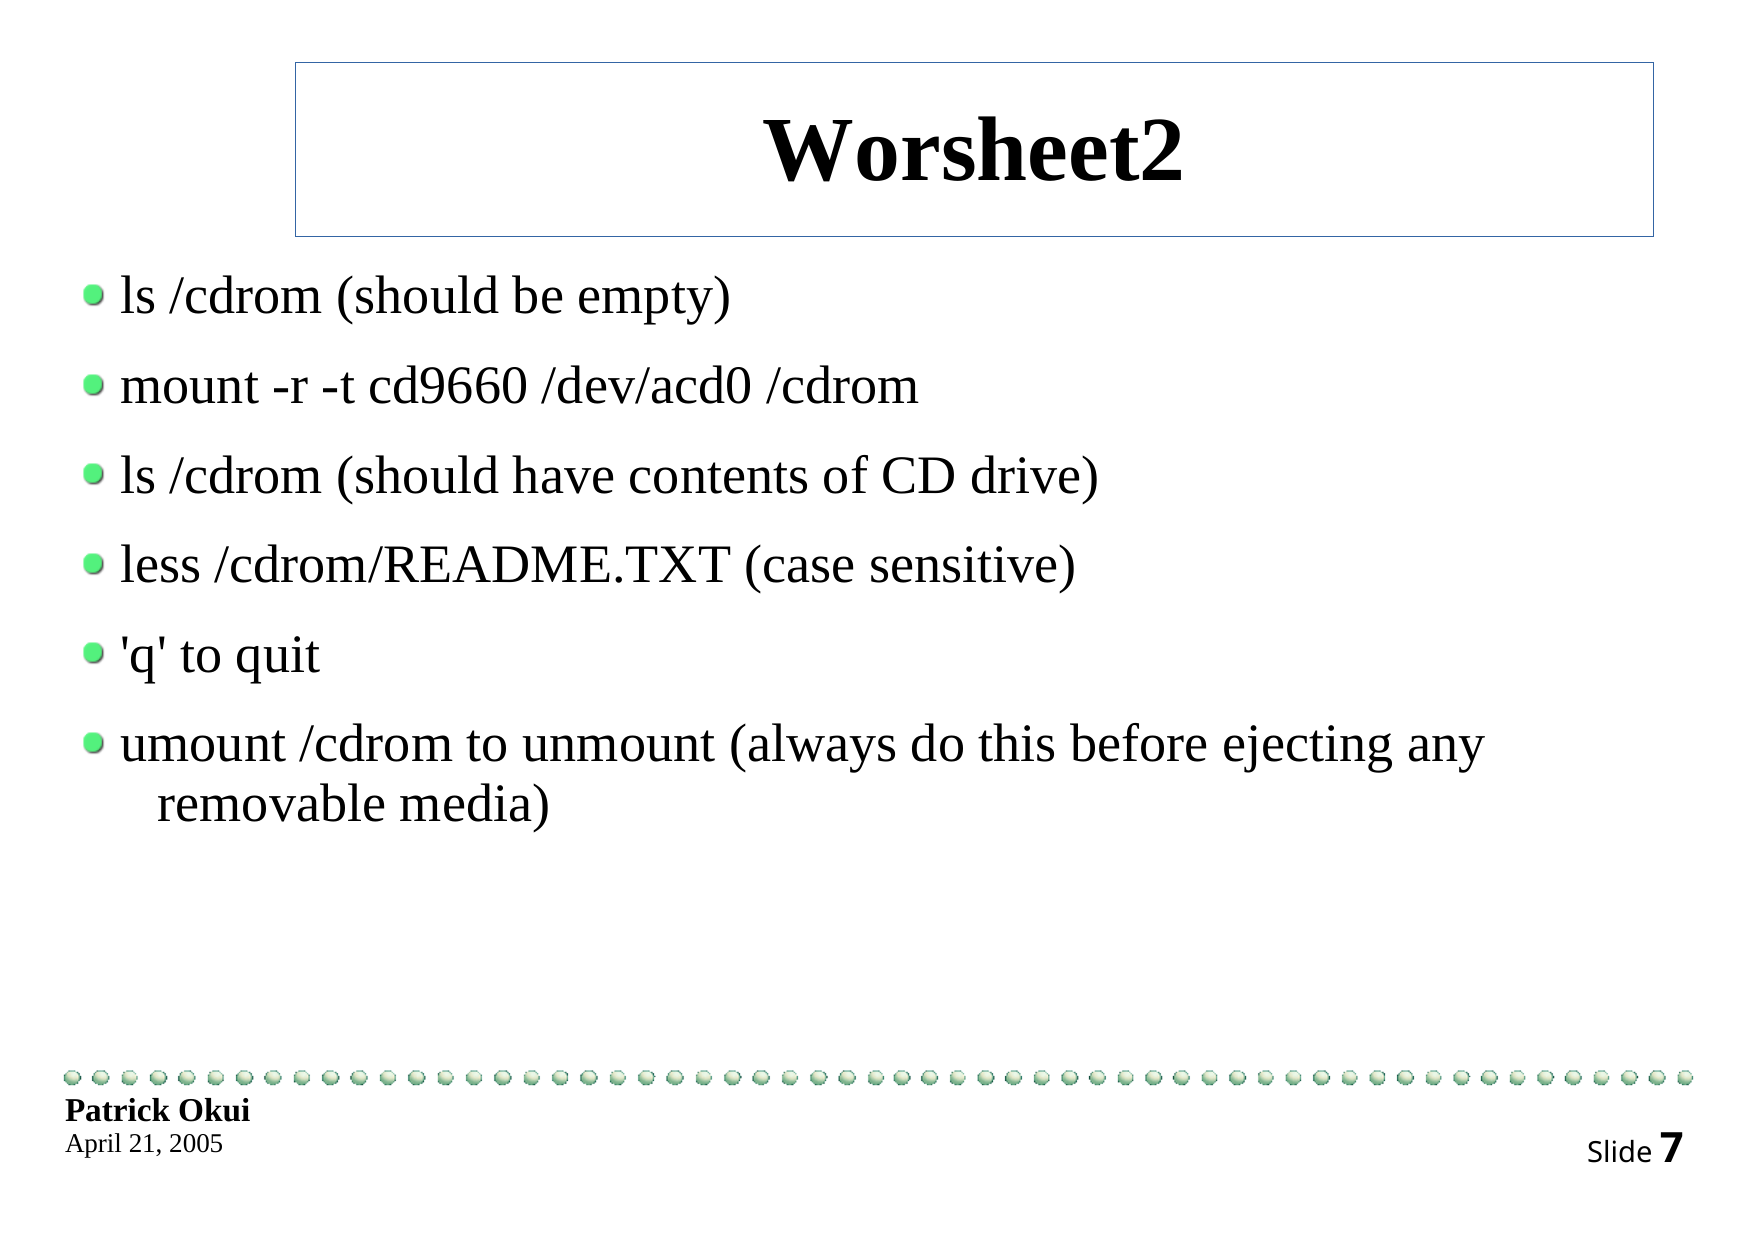

# Worsheet2
ls /cdrom (should be empty)
mount -r -t cd9660 /dev/acd0 /cdrom
ls /cdrom (should have contents of CD drive)
less /cdrom/README.TXT (case sensitive)
'q' to quit
umount /cdrom to unmount (always do this before ejecting any removable media)